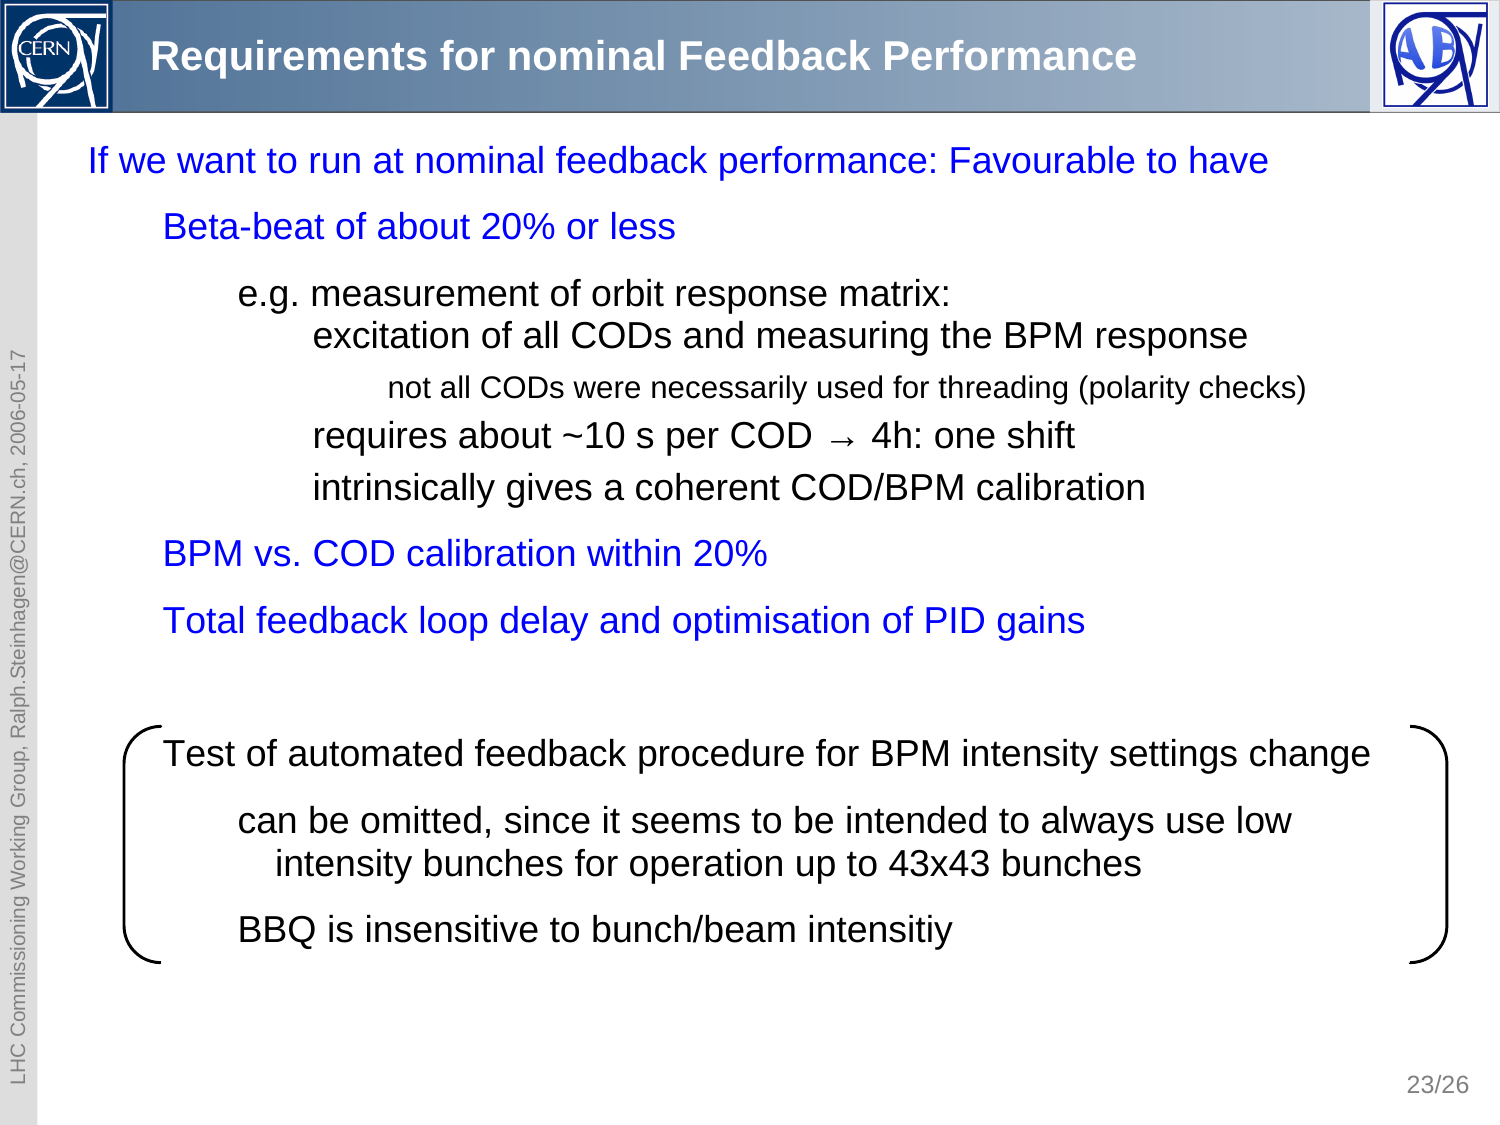

# Requirements for nominal Feedback Performance
If we want to run at nominal feedback performance: Favourable to have
Beta-beat of about 20% or less
e.g. measurement of orbit response matrix:
excitation of all CODs and measuring the BPM response
not all CODs were necessarily used for threading (polarity checks)
requires about ~10 s per COD → 4h: one shift
intrinsically gives a coherent COD/BPM calibration
BPM vs. COD calibration within 20%
Total feedback loop delay and optimisation of PID gains
Test of automated feedback procedure for BPM intensity settings change
can be omitted, since it seems to be intended to always use low intensity bunches for operation up to 43x43 bunches
BBQ is insensitive to bunch/beam intensitiy